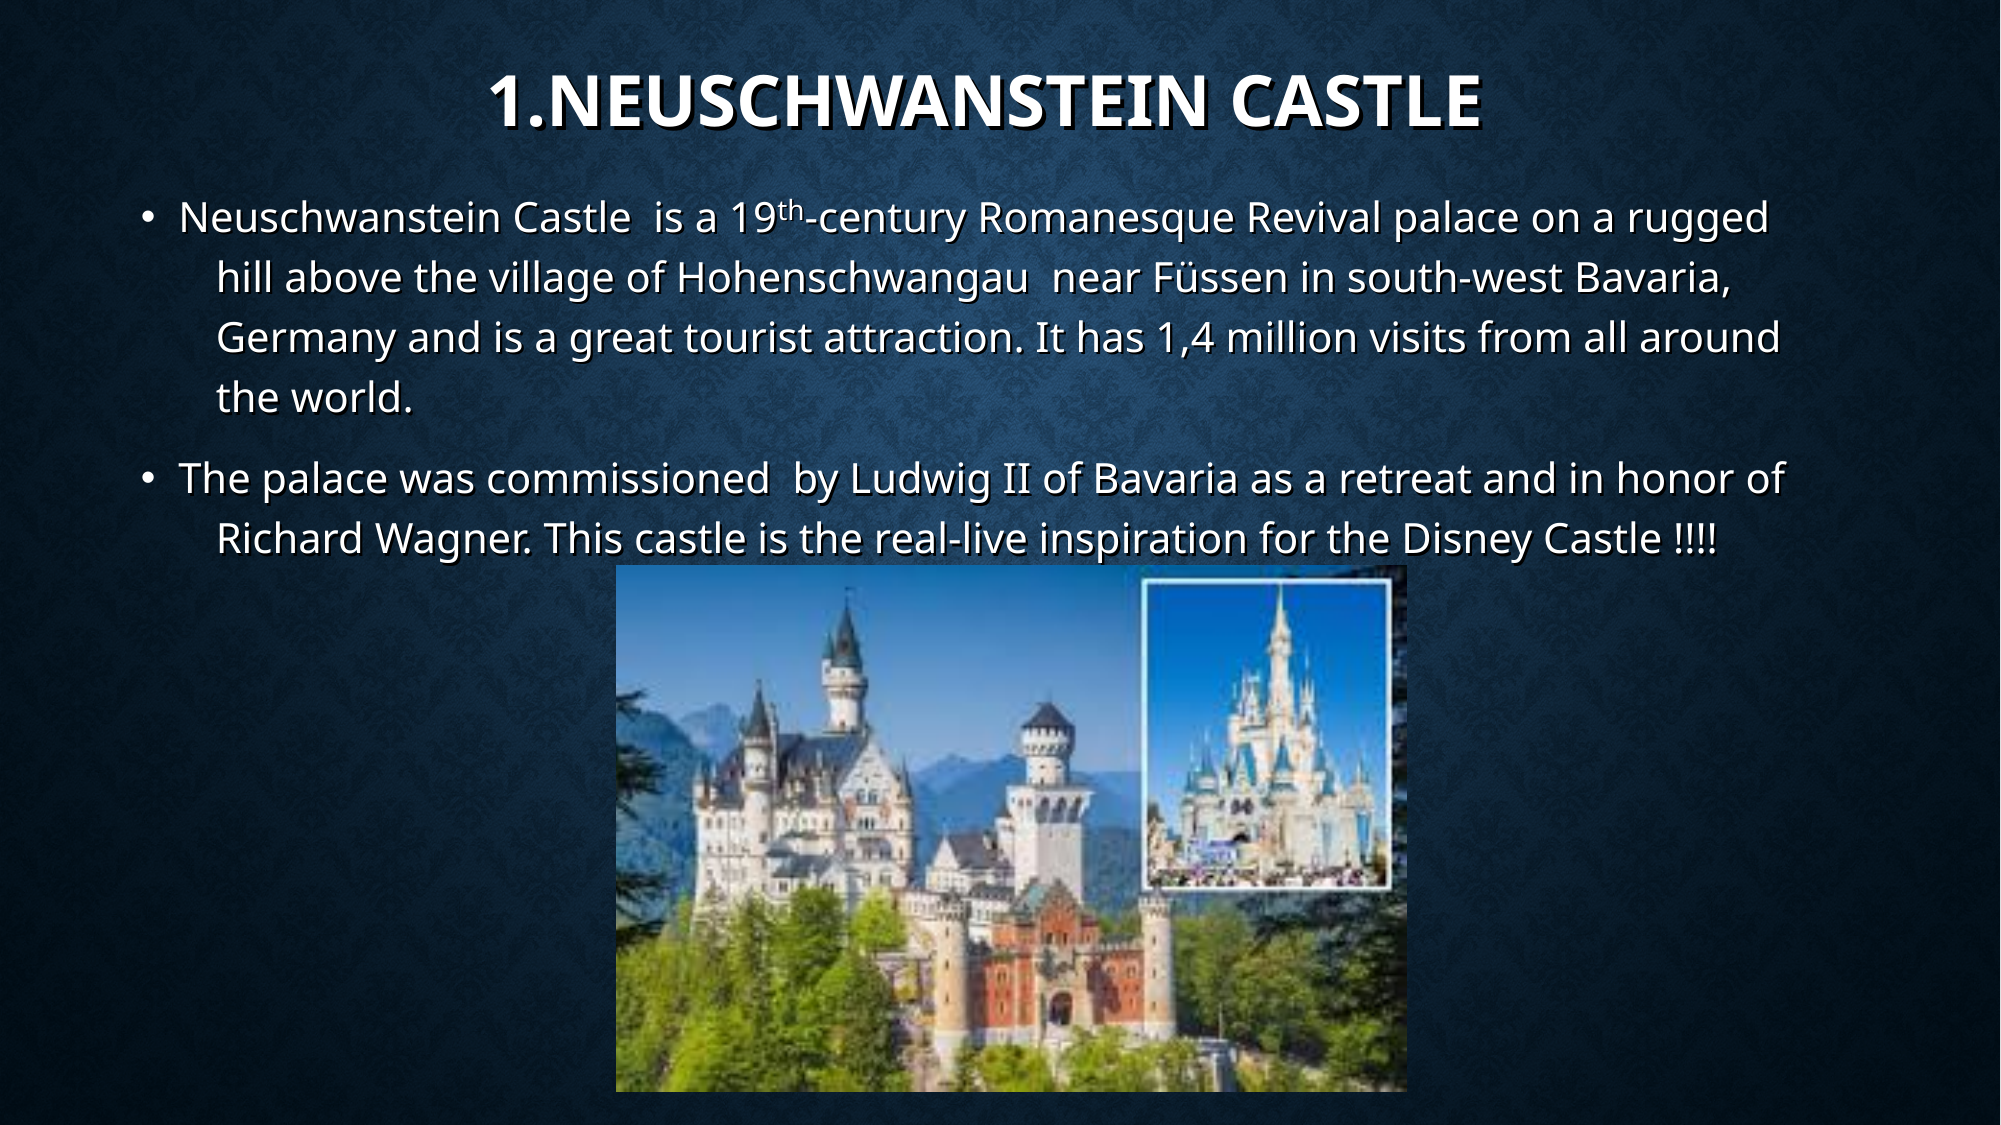

# 1.NEUSCHWANSTEIN Castle
Neuschwanstein Castle is a 19th-century Romanesque Revival palace on a rugged hill above the village of Hohenschwangau near Füssen in south-west Bavaria, Germany and is a great tourist attraction. It has 1,4 million visits from all around the world.
The palace was commissioned by Ludwig II of Bavaria as a retreat and in honor of Richard Wagner. This castle is the real-live inspiration for the Disney Castle !!!!